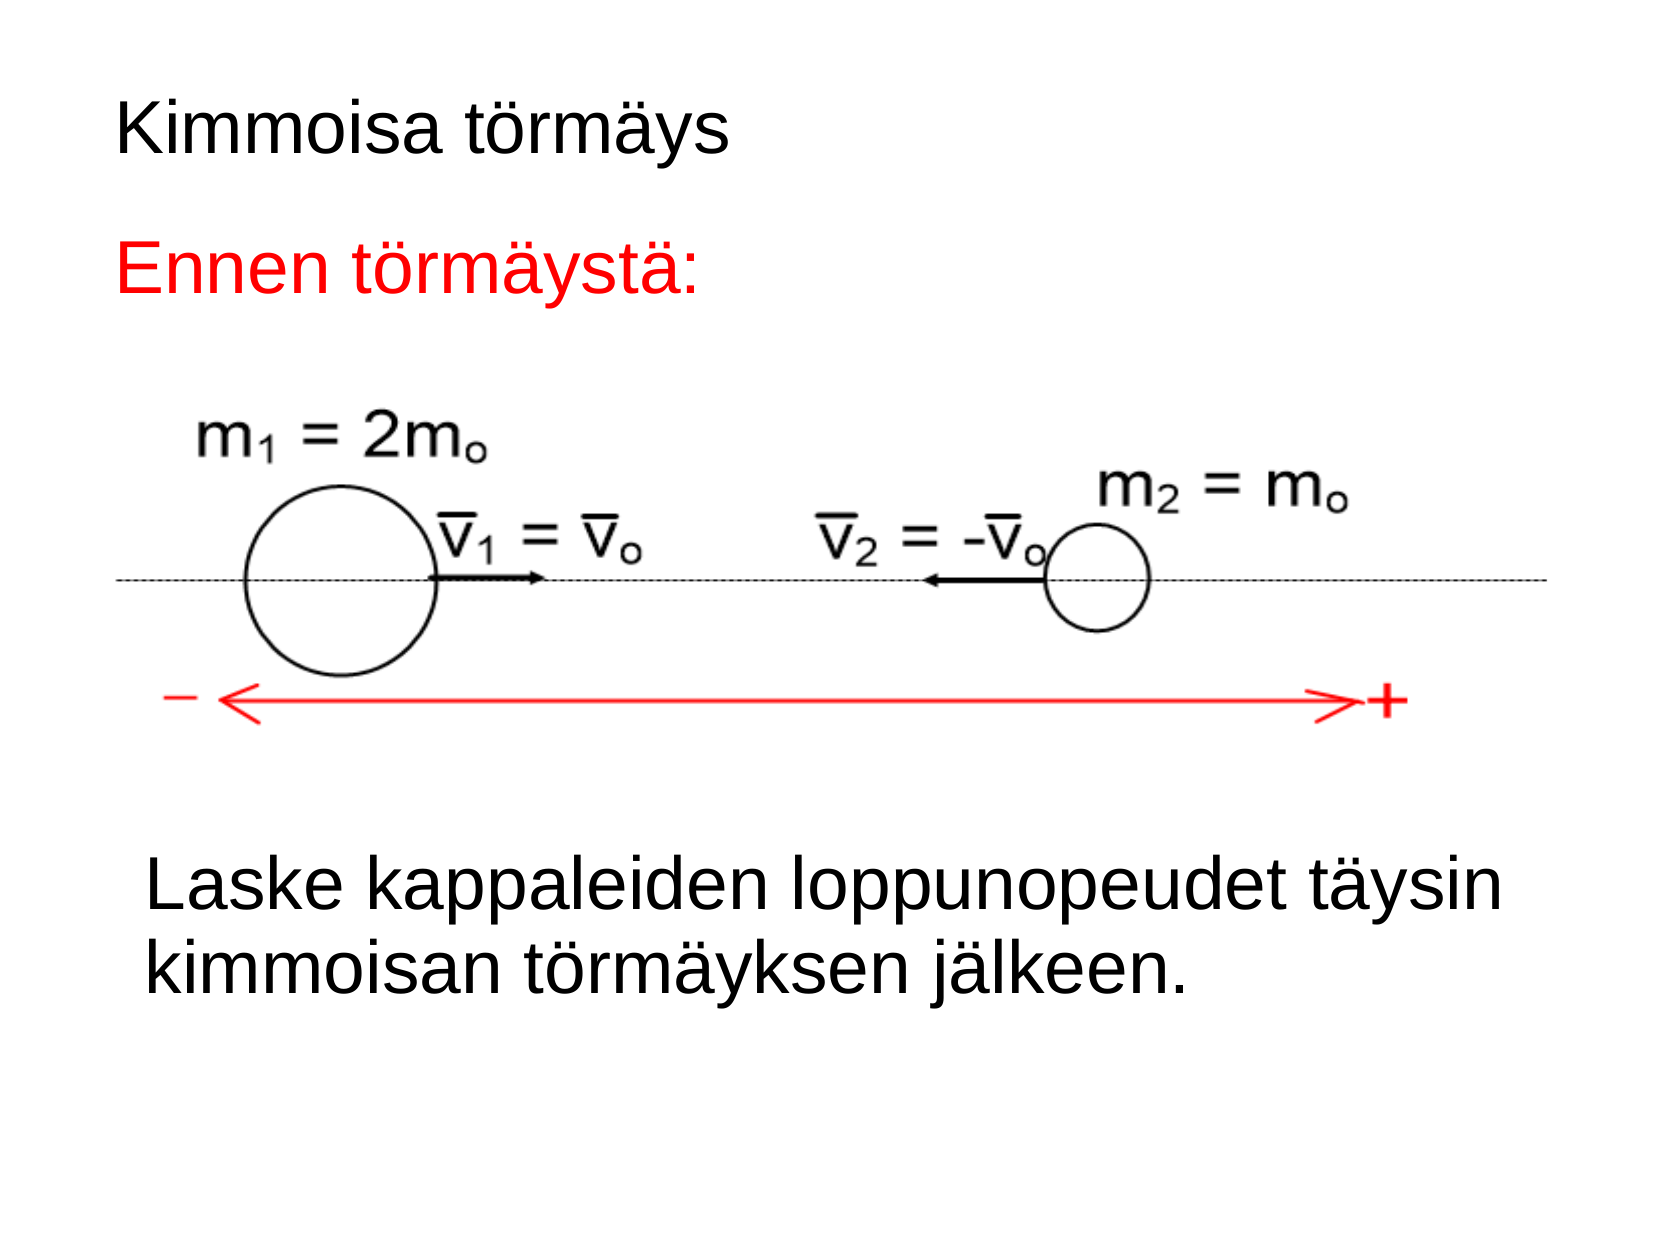

Kimmoisa törmäys
Ennen törmäystä:
Laske kappaleiden loppunopeudet täysin
kimmoisan törmäyksen jälkeen.